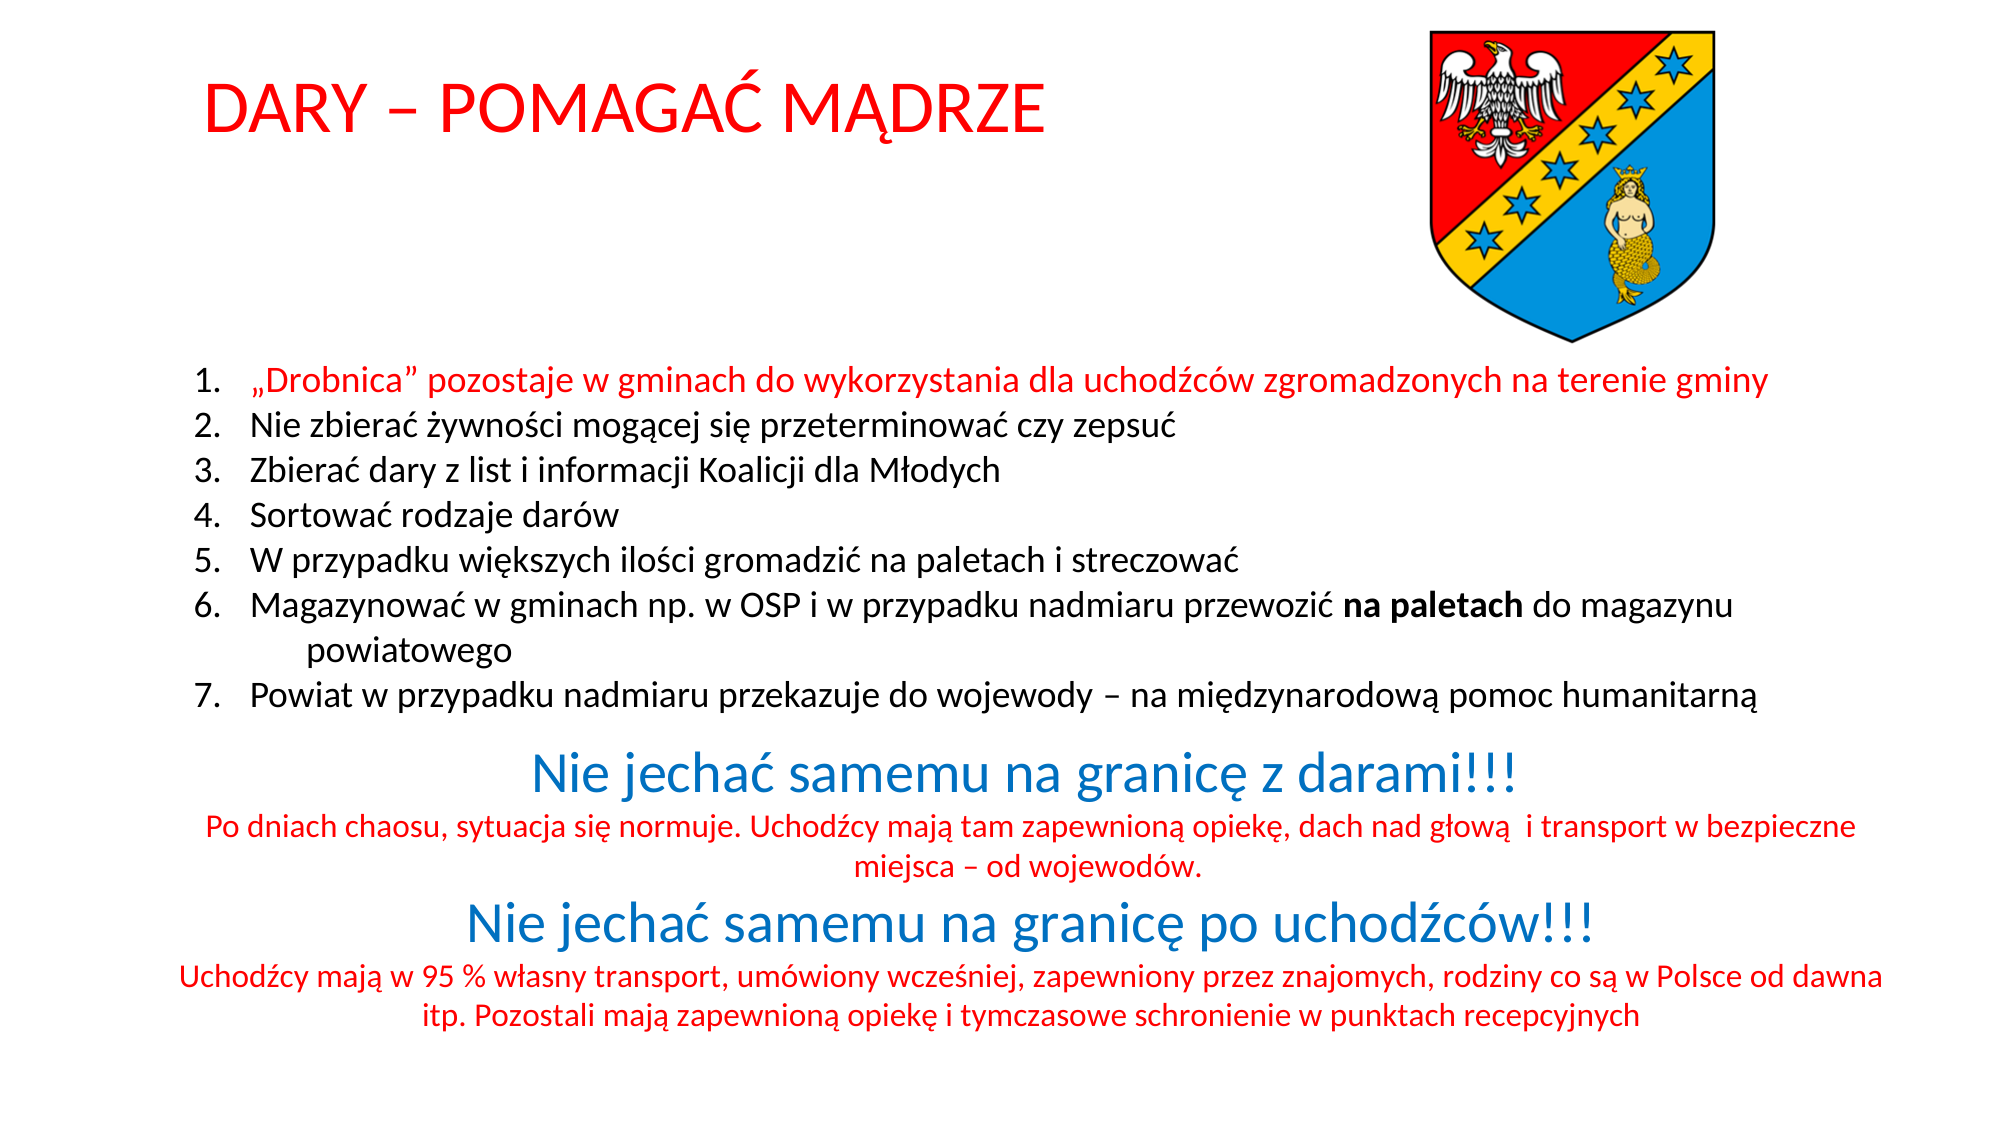

DARY – POMAGAĆ MĄDRZE
„Drobnica” pozostaje w gminach do wykorzystania dla uchodźców zgromadzonych na terenie gminy
Nie zbierać żywności mogącej się przeterminować czy zepsuć
Zbierać dary z list i informacji Koalicji dla Młodych
Sortować rodzaje darów
W przypadku większych ilości gromadzić na paletach i streczować
Magazynować w gminach np. w OSP i w przypadku nadmiaru przewozić na paletach do magazynu powiatowego
Powiat w przypadku nadmiaru przekazuje do wojewody – na międzynarodową pomoc humanitarną
Nie jechać samemu na granicę z darami!!!
Po dniach chaosu, sytuacja się normuje. Uchodźcy mają tam zapewnioną opiekę, dach nad głową i transport w bezpieczne miejsca – od wojewodów.
Nie jechać samemu na granicę po uchodźców!!!
Uchodźcy mają w 95 % własny transport, umówiony wcześniej, zapewniony przez znajomych, rodziny co są w Polsce od dawna itp. Pozostali mają zapewnioną opiekę i tymczasowe schronienie w punktach recepcyjnych